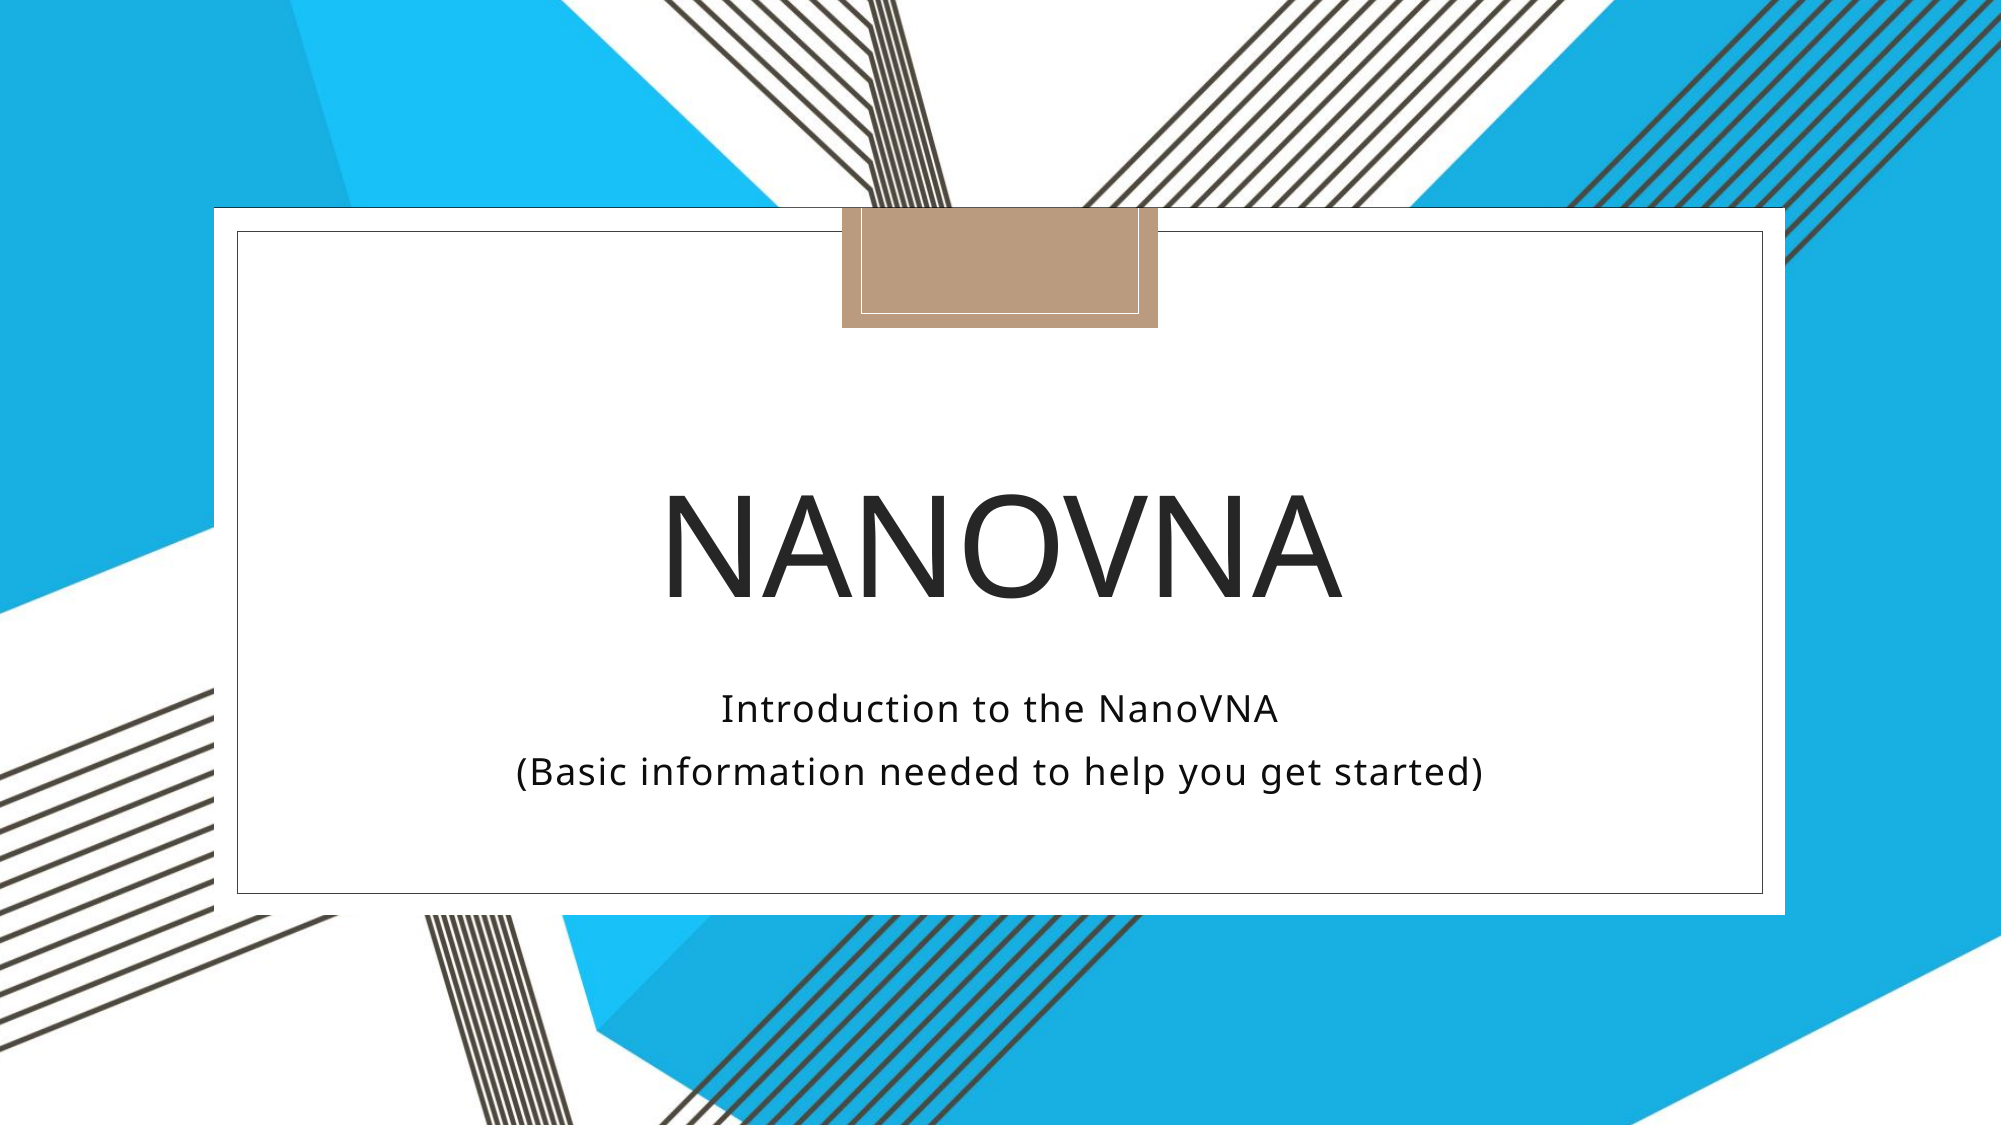

# NanoVNA
Introduction to the NanoVNA
(Basic information needed to help you get started)